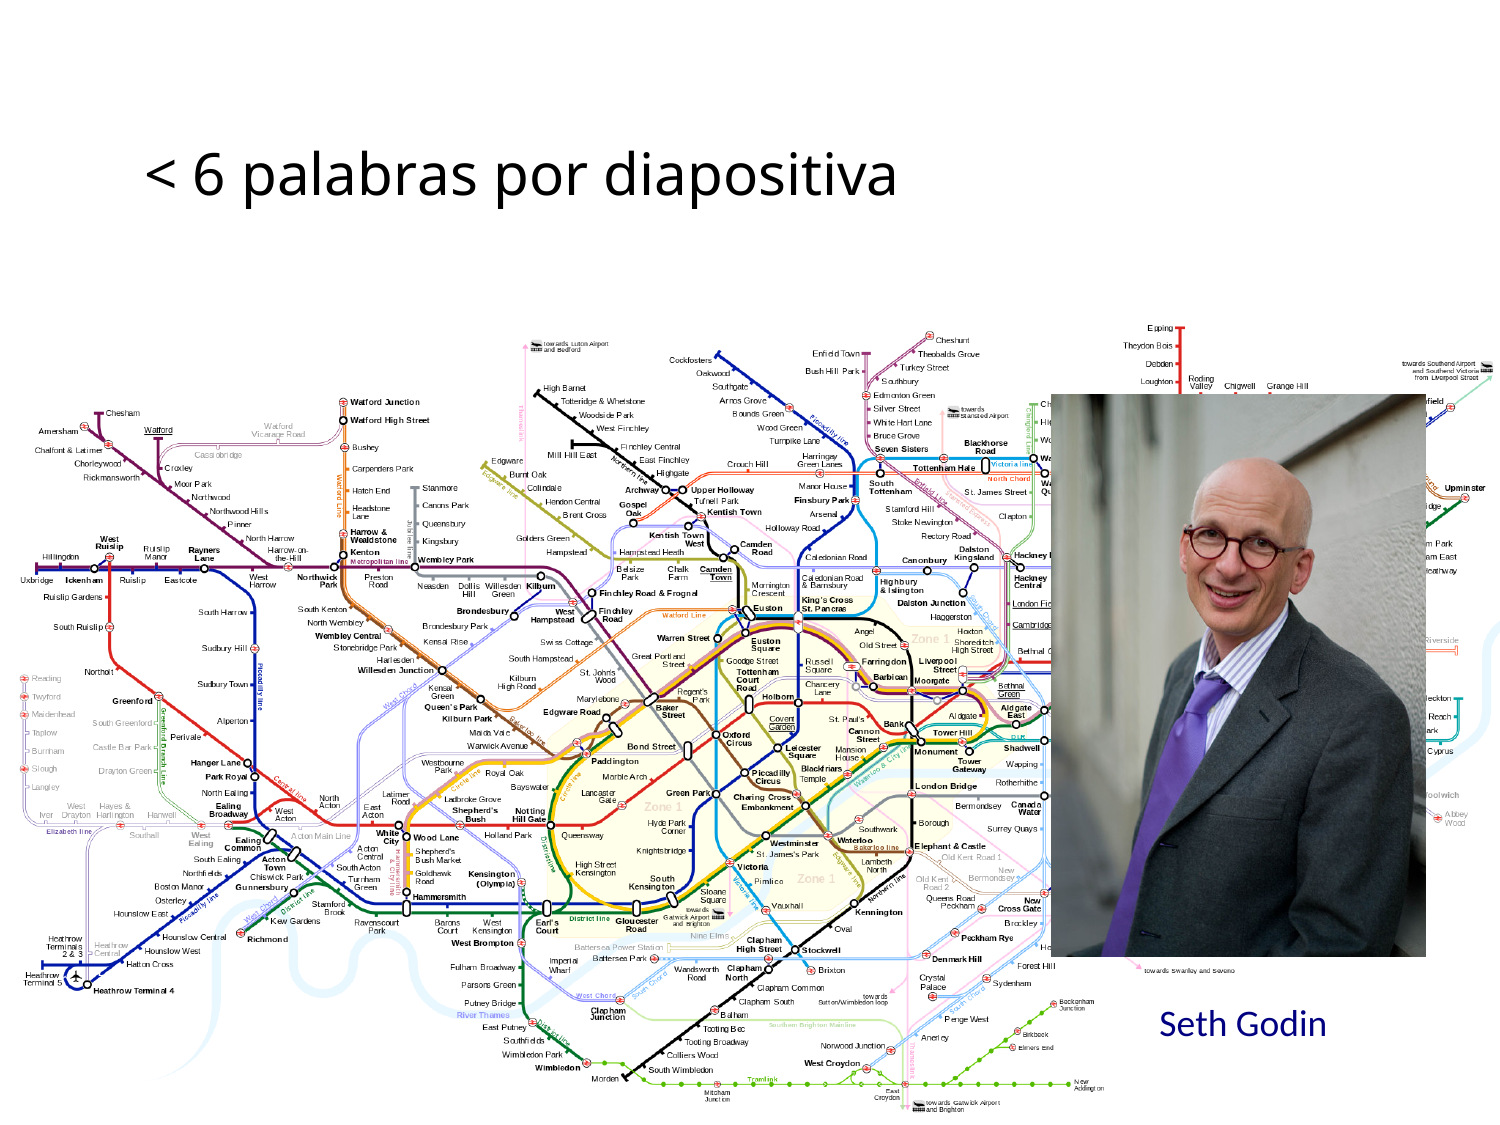

#
< 6 palabras por diapositiva
Seth Godin